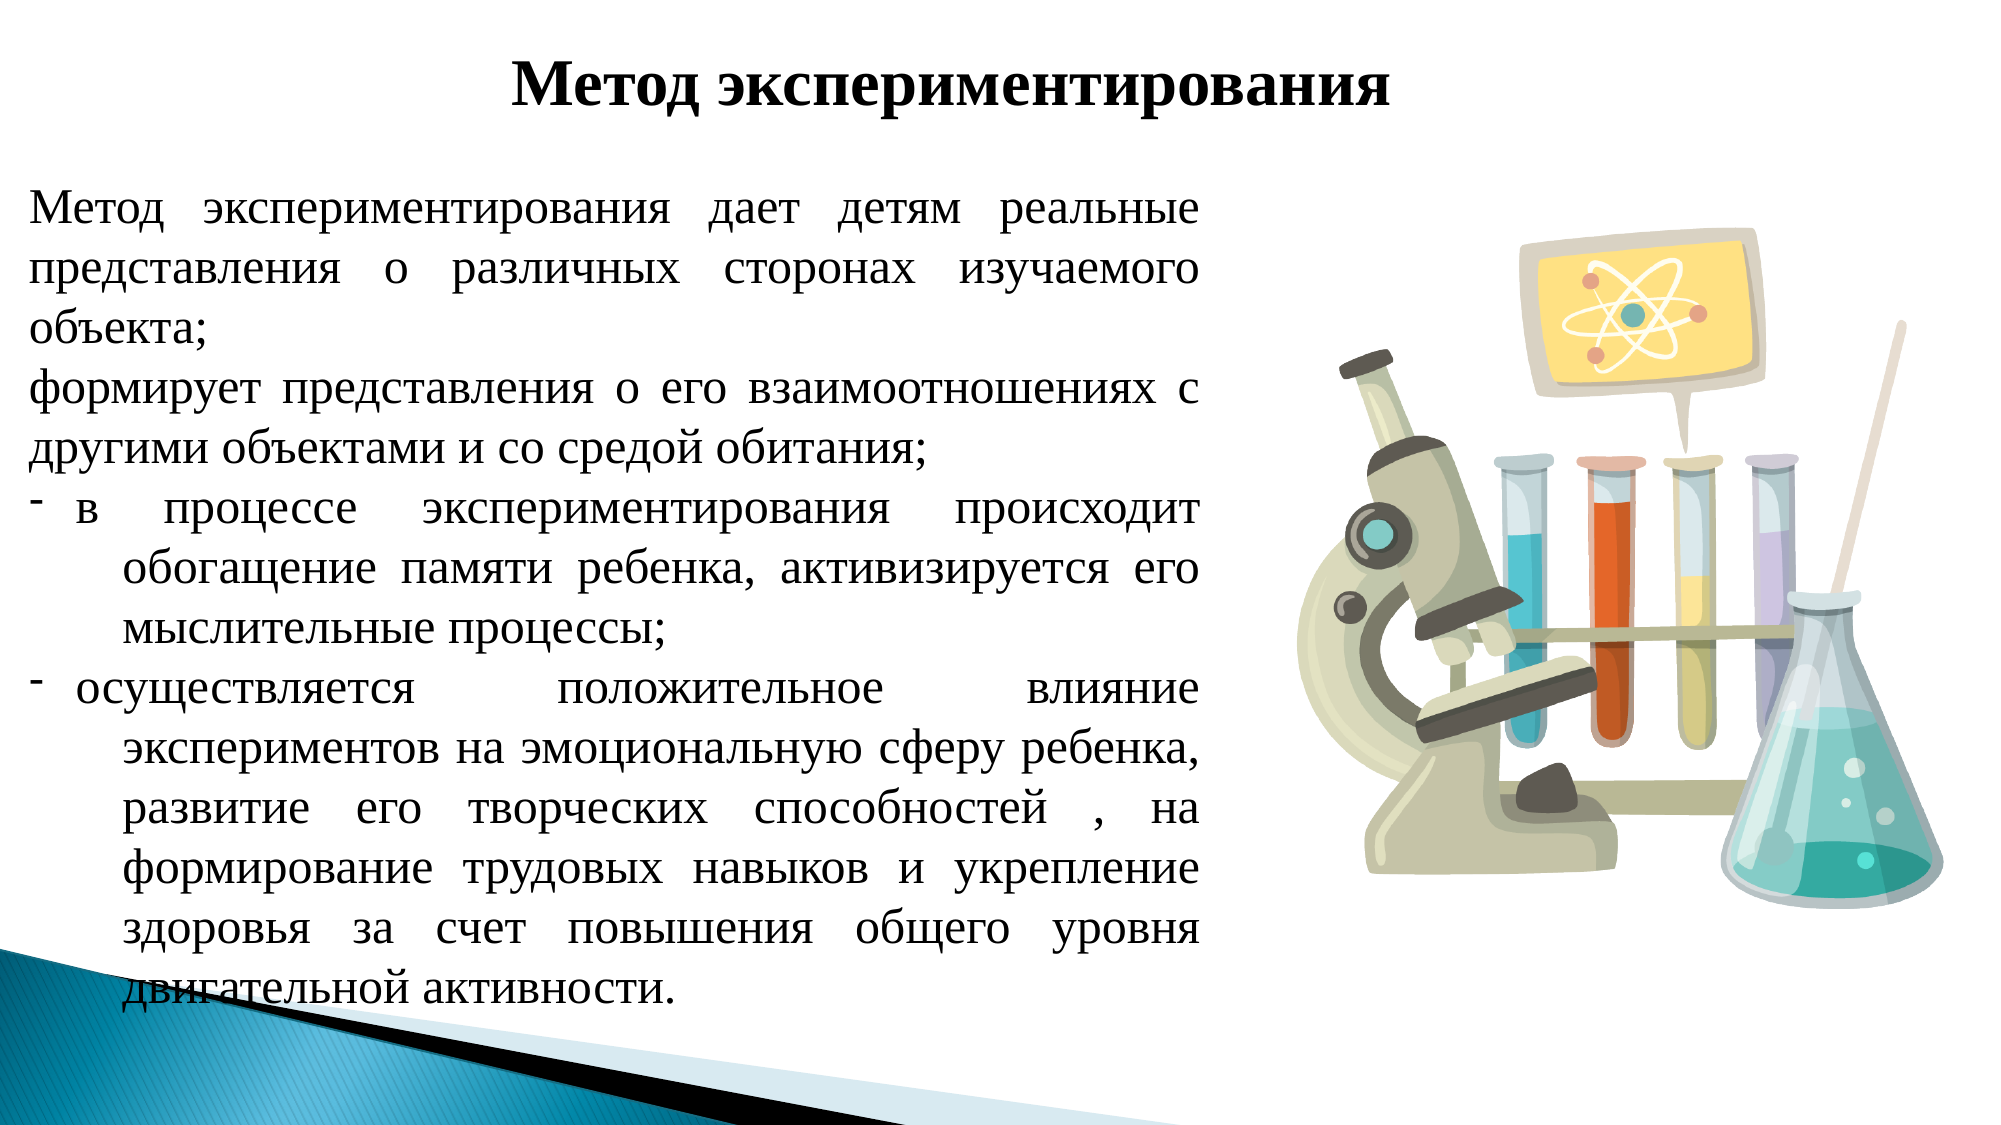

Метод экспериментирования
Метод экспериментирования дает детям реальные представления о различных сторонах изучаемого объекта;
формирует представления о его взаимоотношениях с другими объектами и со средой обитания;
в процессе экспериментирования происходит обогащение памяти ребенка, активизируется его мыслительные процессы;
осуществляется положительное влияние экспериментов на эмоциональную сферу ребенка, развитие его творческих способностей , на формирование трудовых навыков и укрепление здоровья за счет повышения общего уровня двигательной активности.